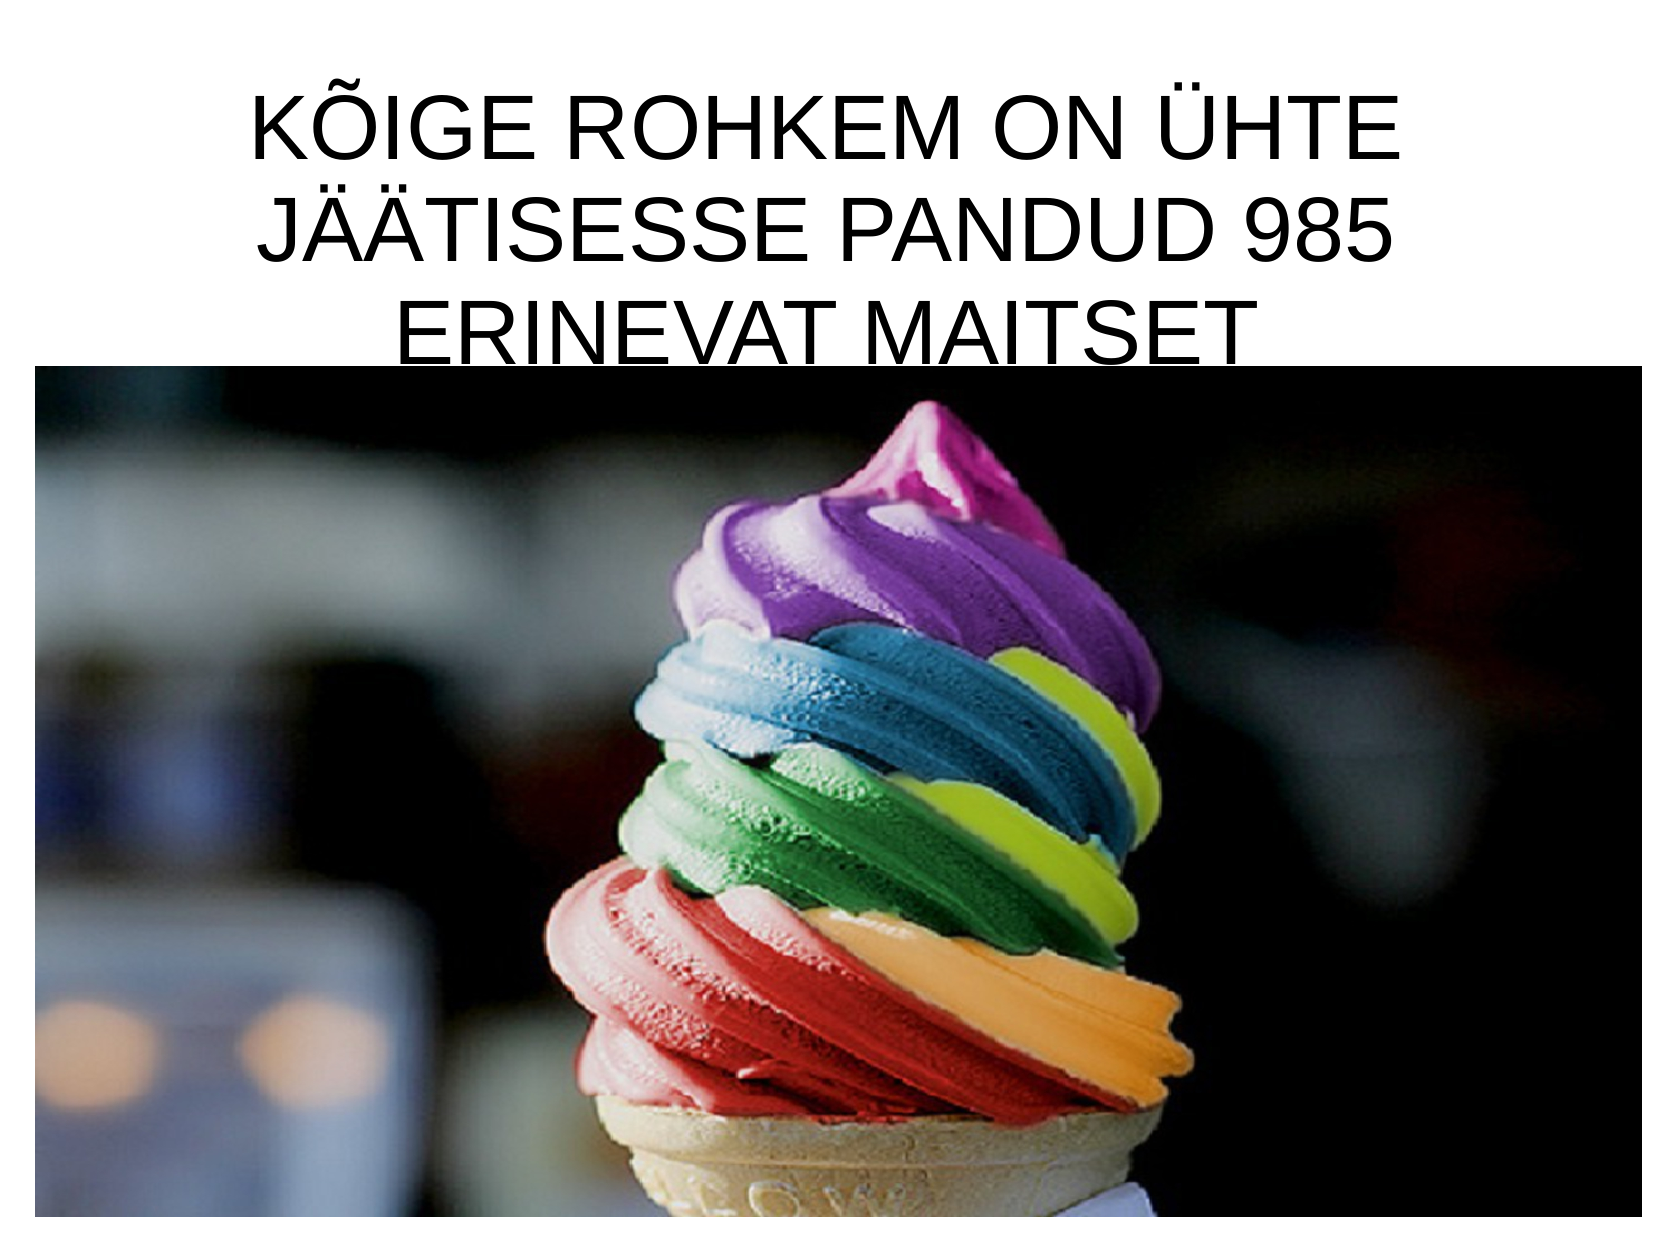

# KÕIGE ROHKEM ON ÜHTE JÄÄTISESSE PANDUD 985 ERINEVAT MAITSET